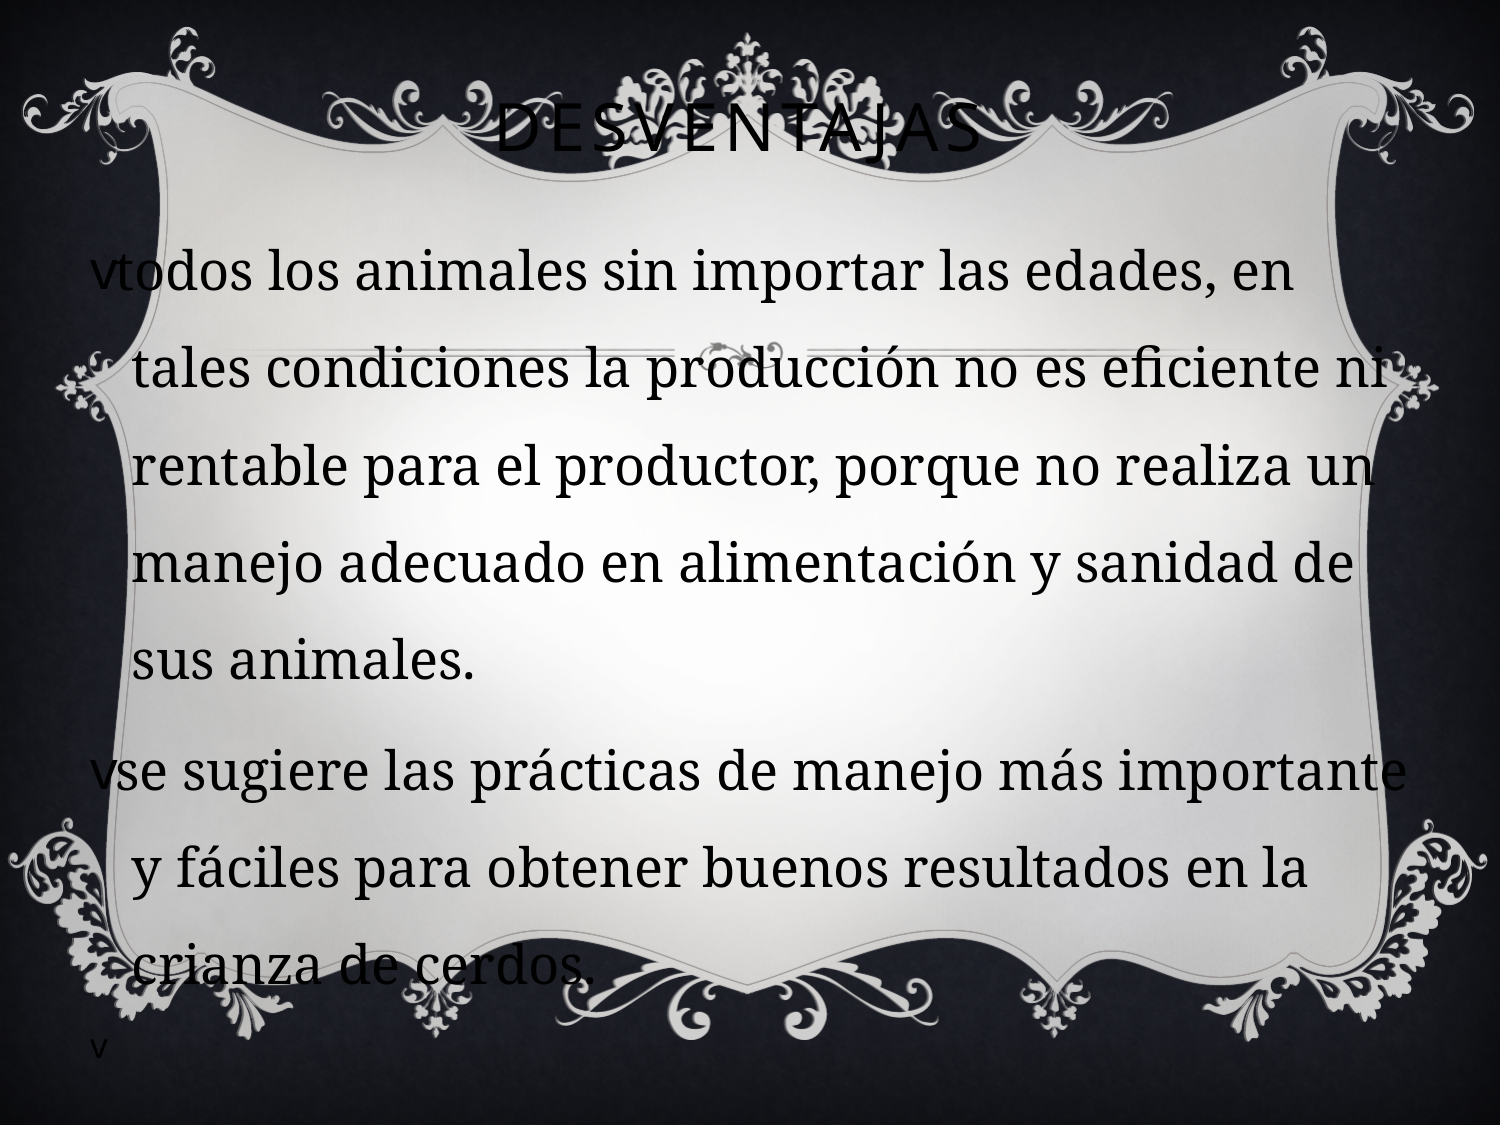

# Desventajas
todos los animales sin importar las edades, en tales condiciones la producción no es eficiente ni rentable para el productor, porque no realiza un manejo adecuado en alimentación y sanidad de sus animales.
se sugiere las prácticas de manejo más importante y fáciles para obtener buenos resultados en la crianza de cerdos.